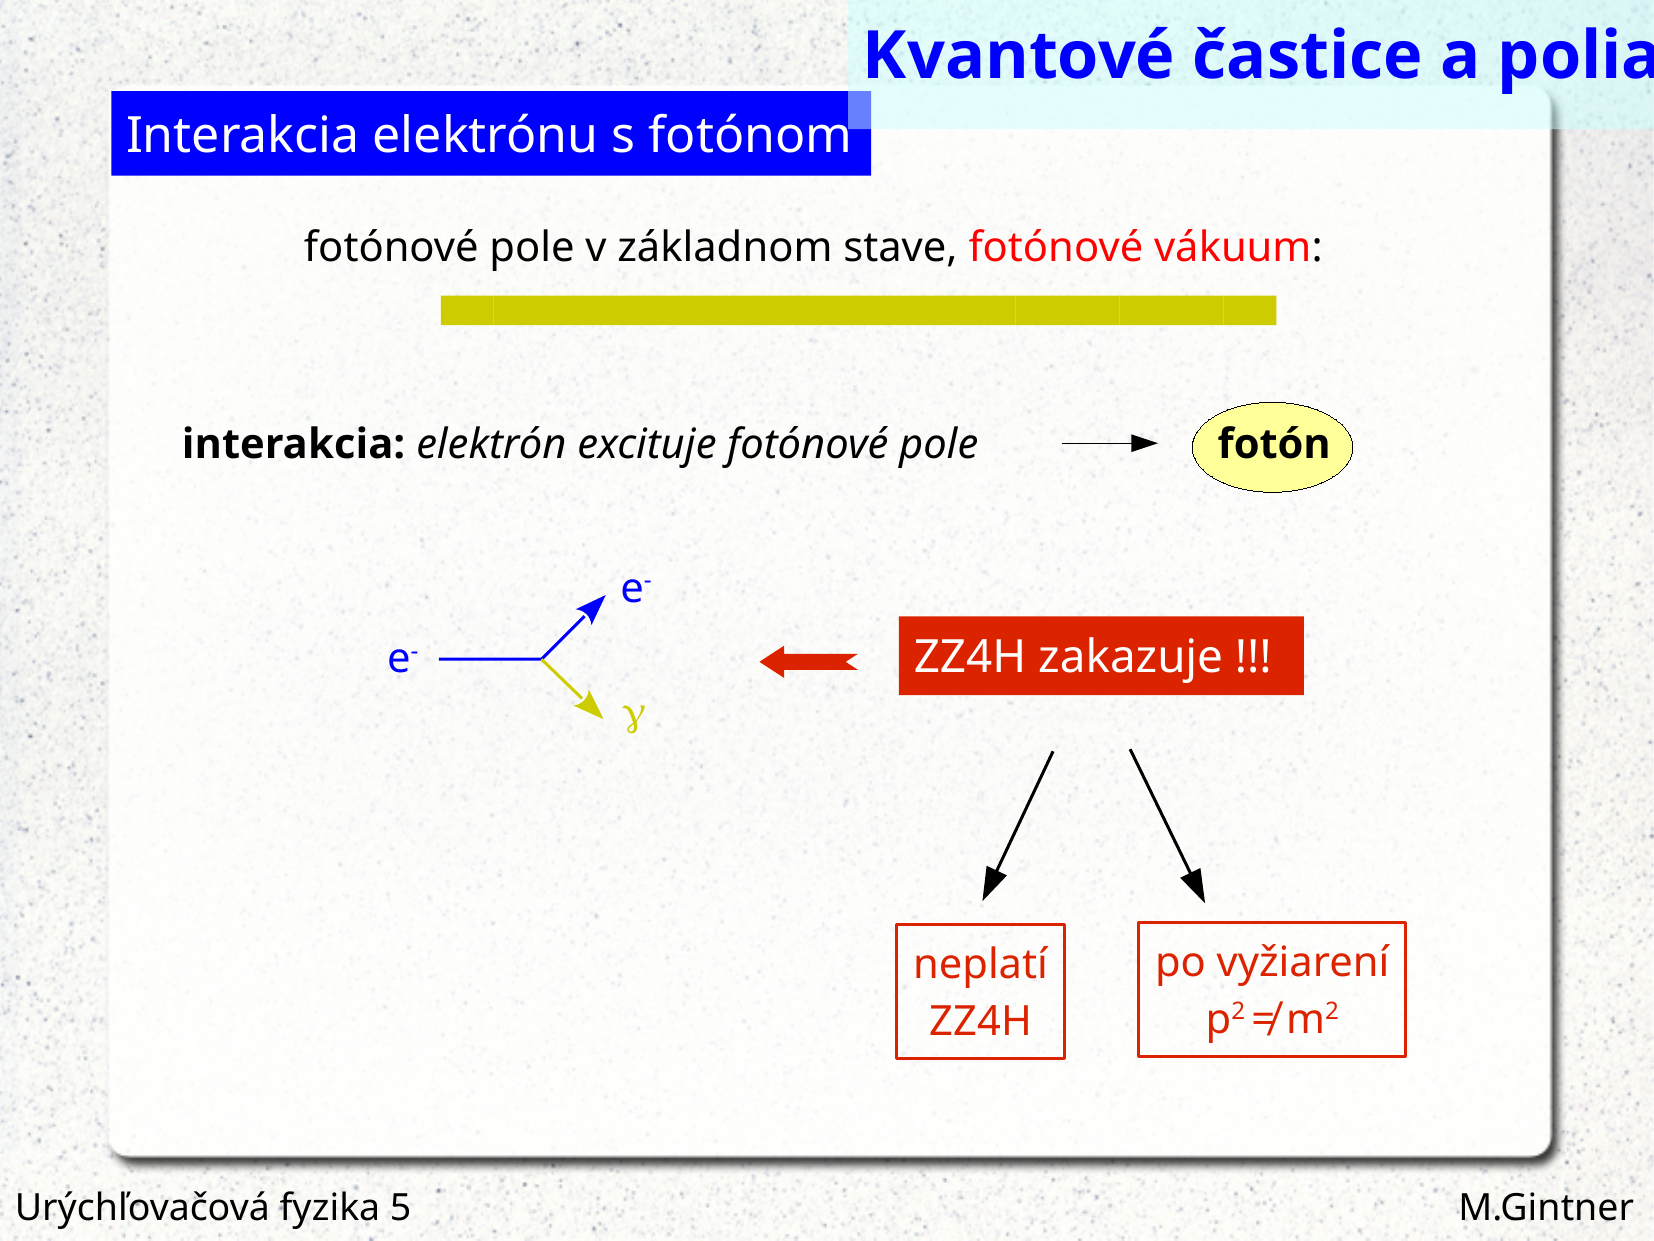

Kvantové častice a polia
Interakcia elektrónu s fotónom
fotónové pole v základnom stave, fotónové vákuum:
interakcia: elektrón excituje fotónové pole
fotón
e-
e-
g
ZZ4H zakazuje !!!
po vyžiarení
p2 ≠ m2
neplatí
ZZ4H
Urýchľovačová fyzika 5
M.Gintner